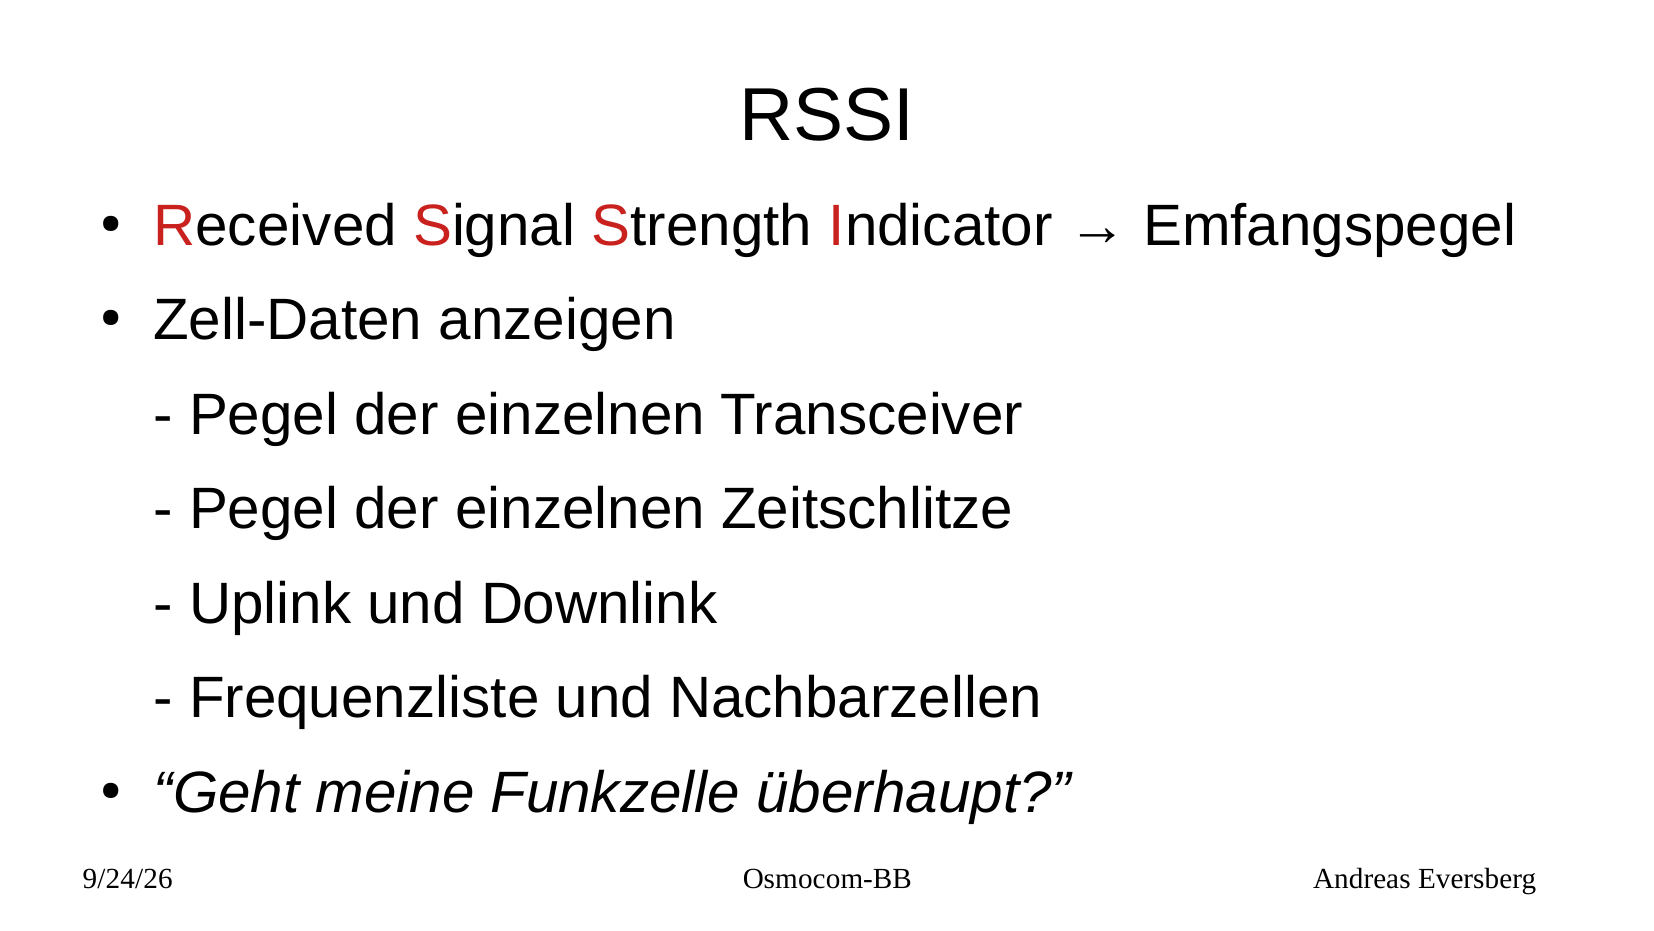

# RSSI
Received Signal Strength Indicator → Emfangspegel
Zell-Daten anzeigen
- Pegel der einzelnen Transceiver
- Pegel der einzelnen Zeitschlitze
- Uplink und Downlink
- Frequenzliste und Nachbarzellen
“Geht meine Funkzelle überhaupt?”